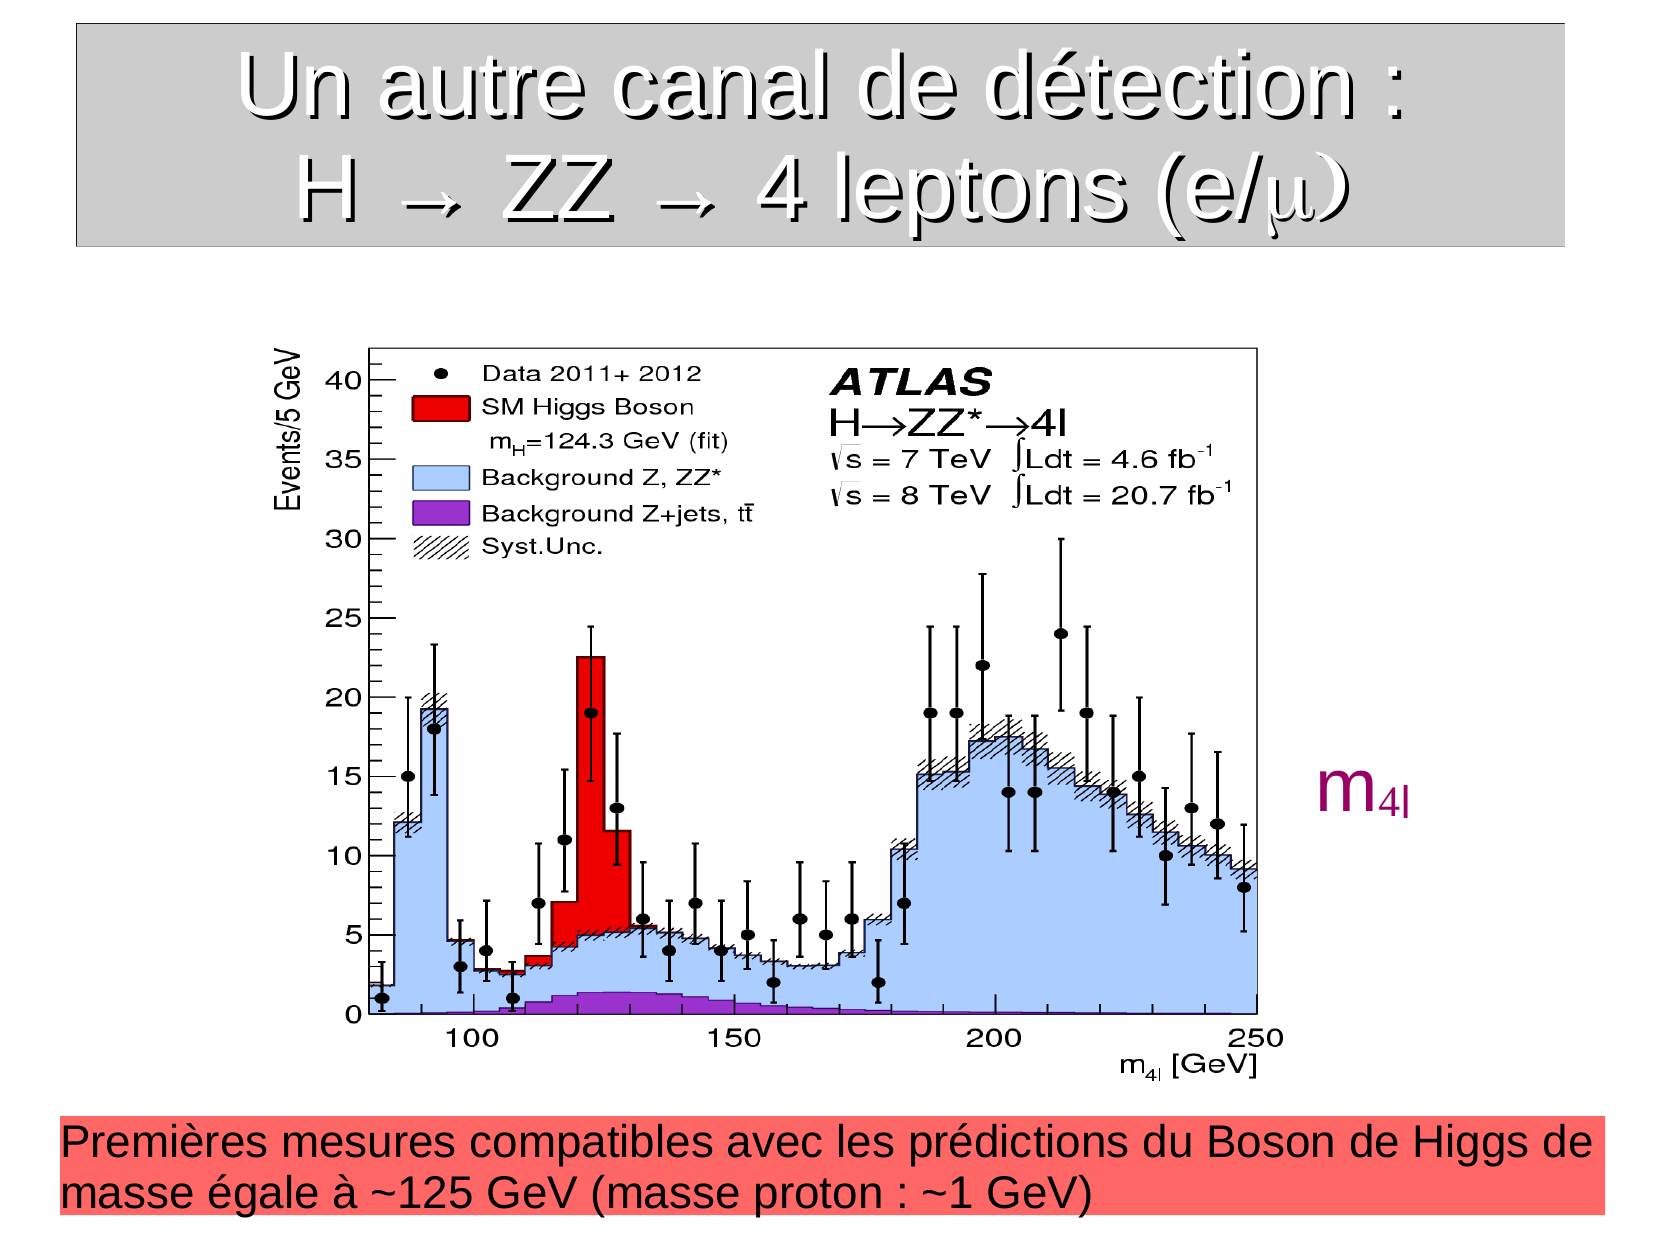

# Un autre canal de détection : H → ZZ → 4 leptons (e/m)
m4l
Premières mesures compatibles avec les prédictions du Boson de Higgs de masse égale à ~125 GeV (masse proton : ~1 GeV)